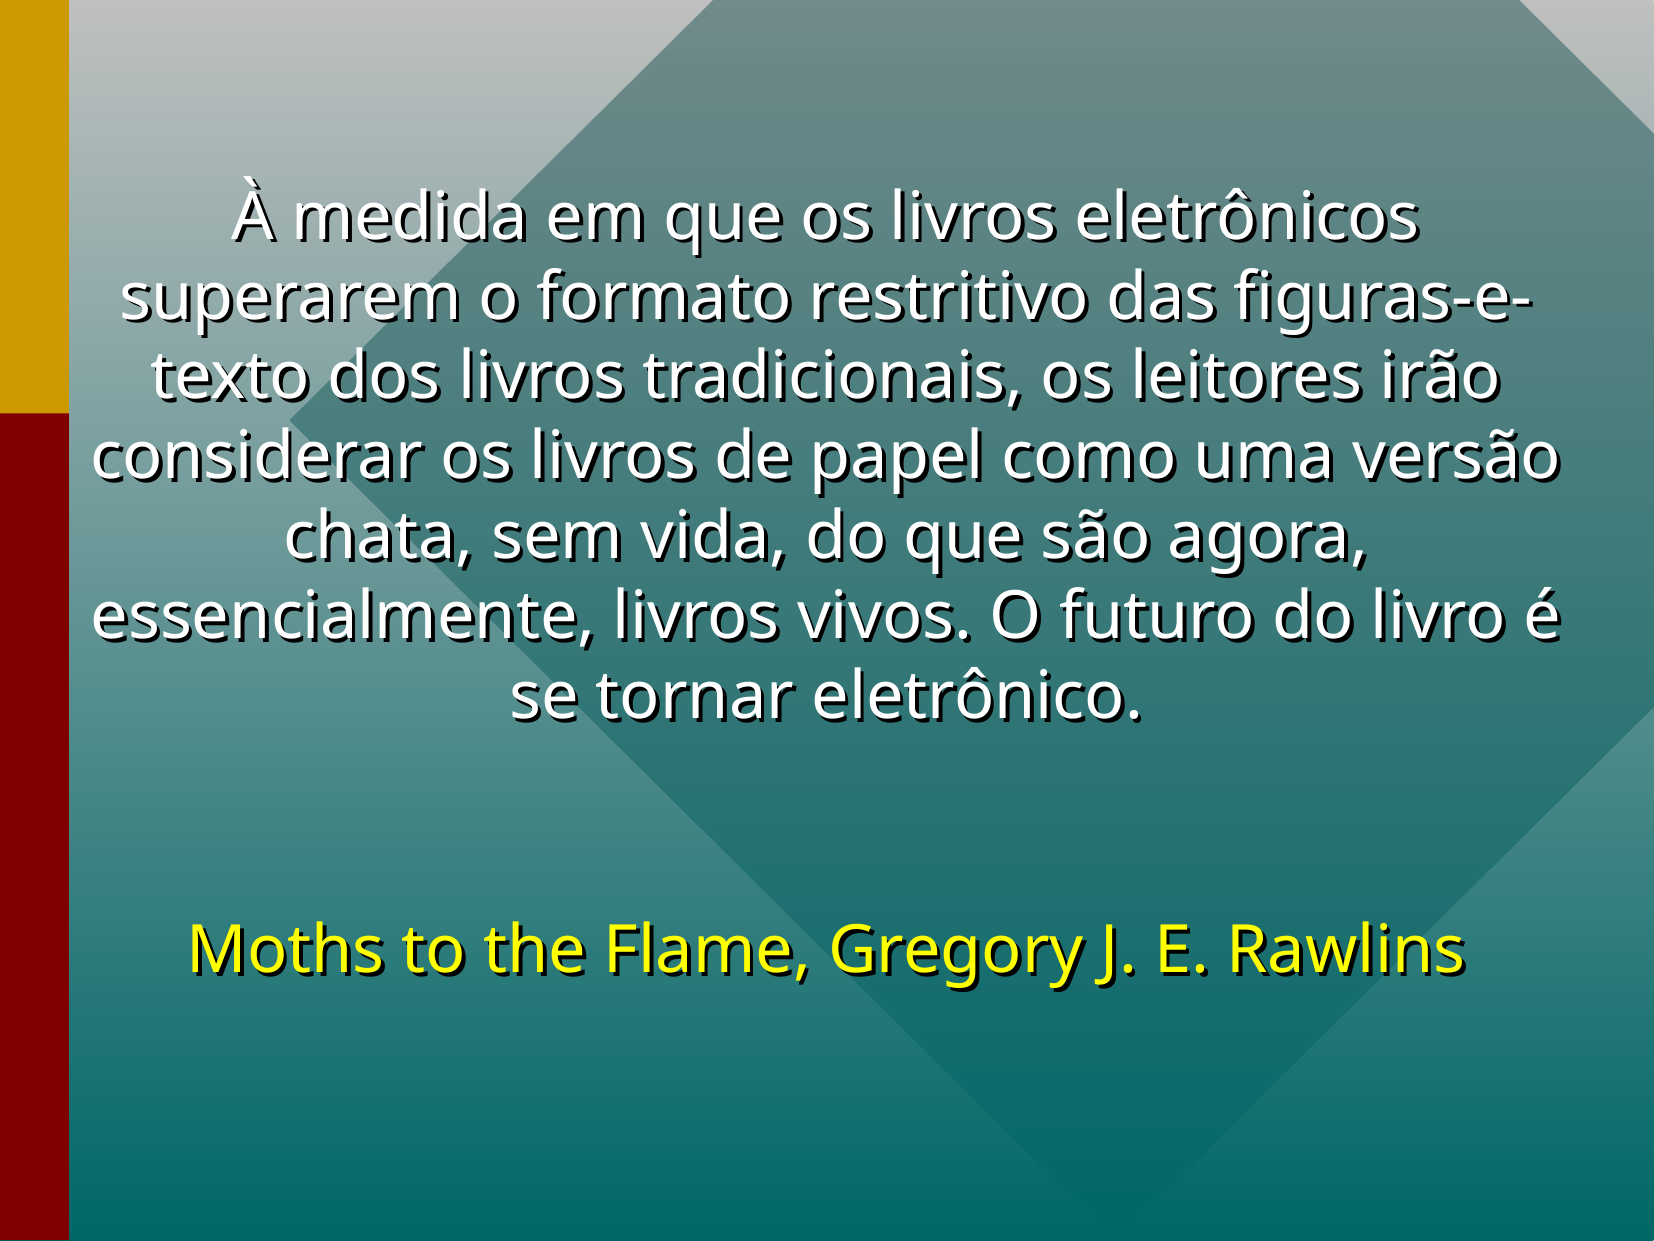

# À medida em que os livros eletrônicos superarem o formato restritivo das figuras-e-texto dos livros tradicionais, os leitores irão considerar os livros de papel como uma versão chata, sem vida, do que são agora, essencialmente, livros vivos. O futuro do livro é se tornar eletrônico.
Moths to the Flame, Gregory J. E. Rawlins